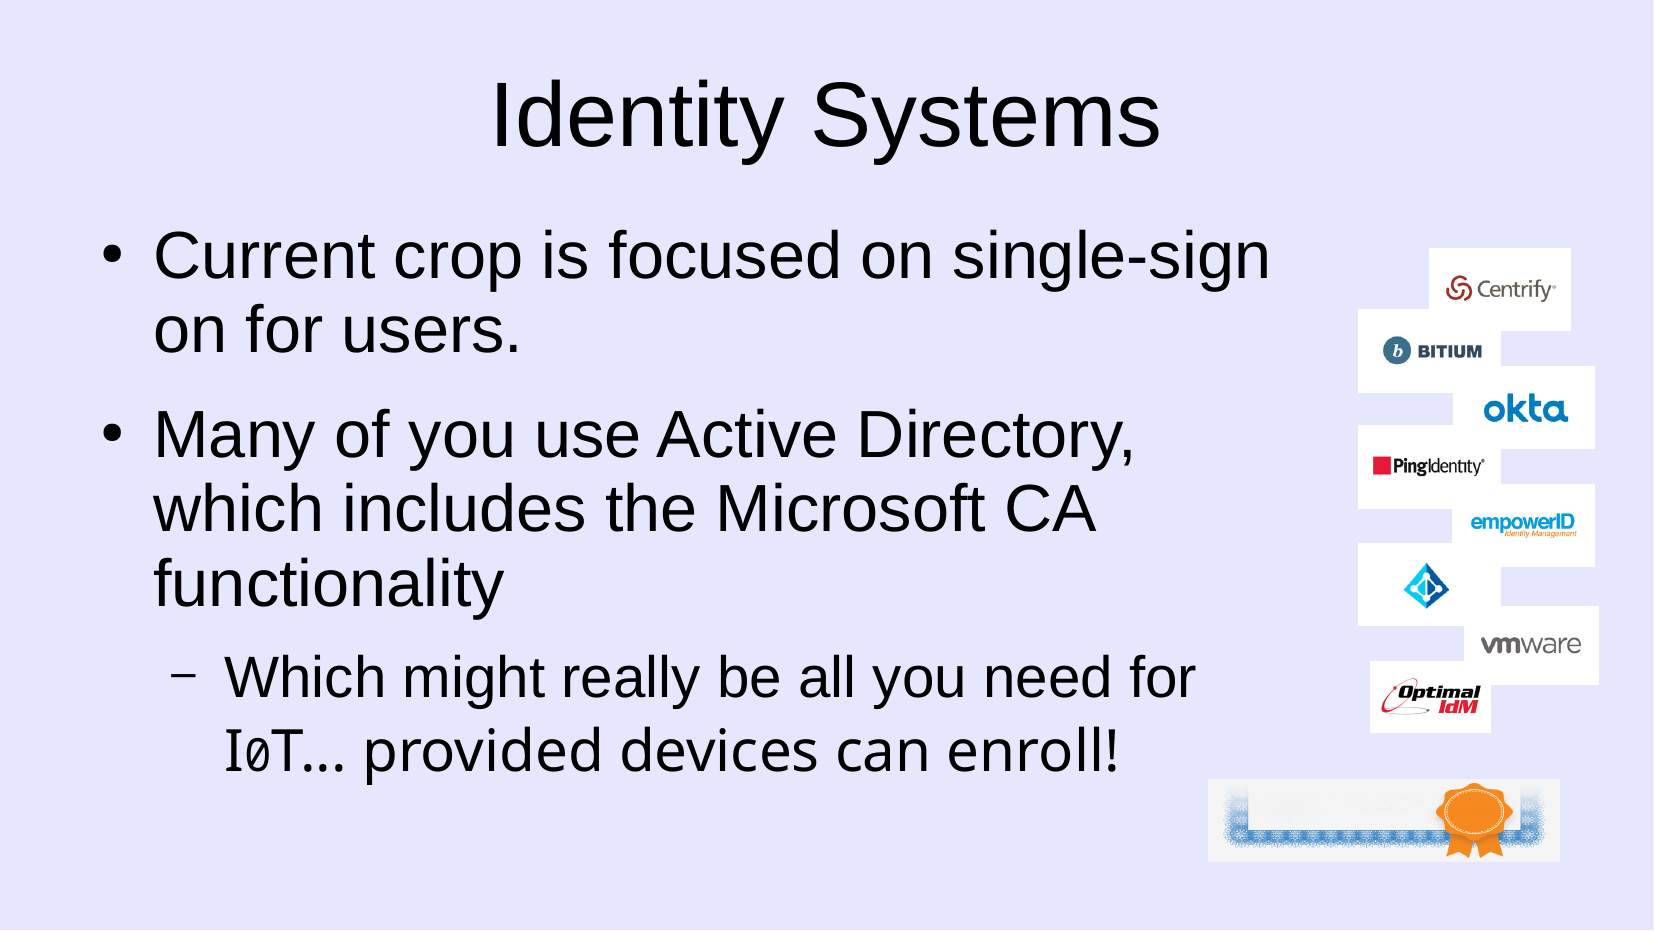

# Identity Systems
Current crop is focused on single-sign on for users.
Many of you use Active Directory, which includes the Microsoft CA functionality
Which might really be all you need for I0T... provided devices can enroll!